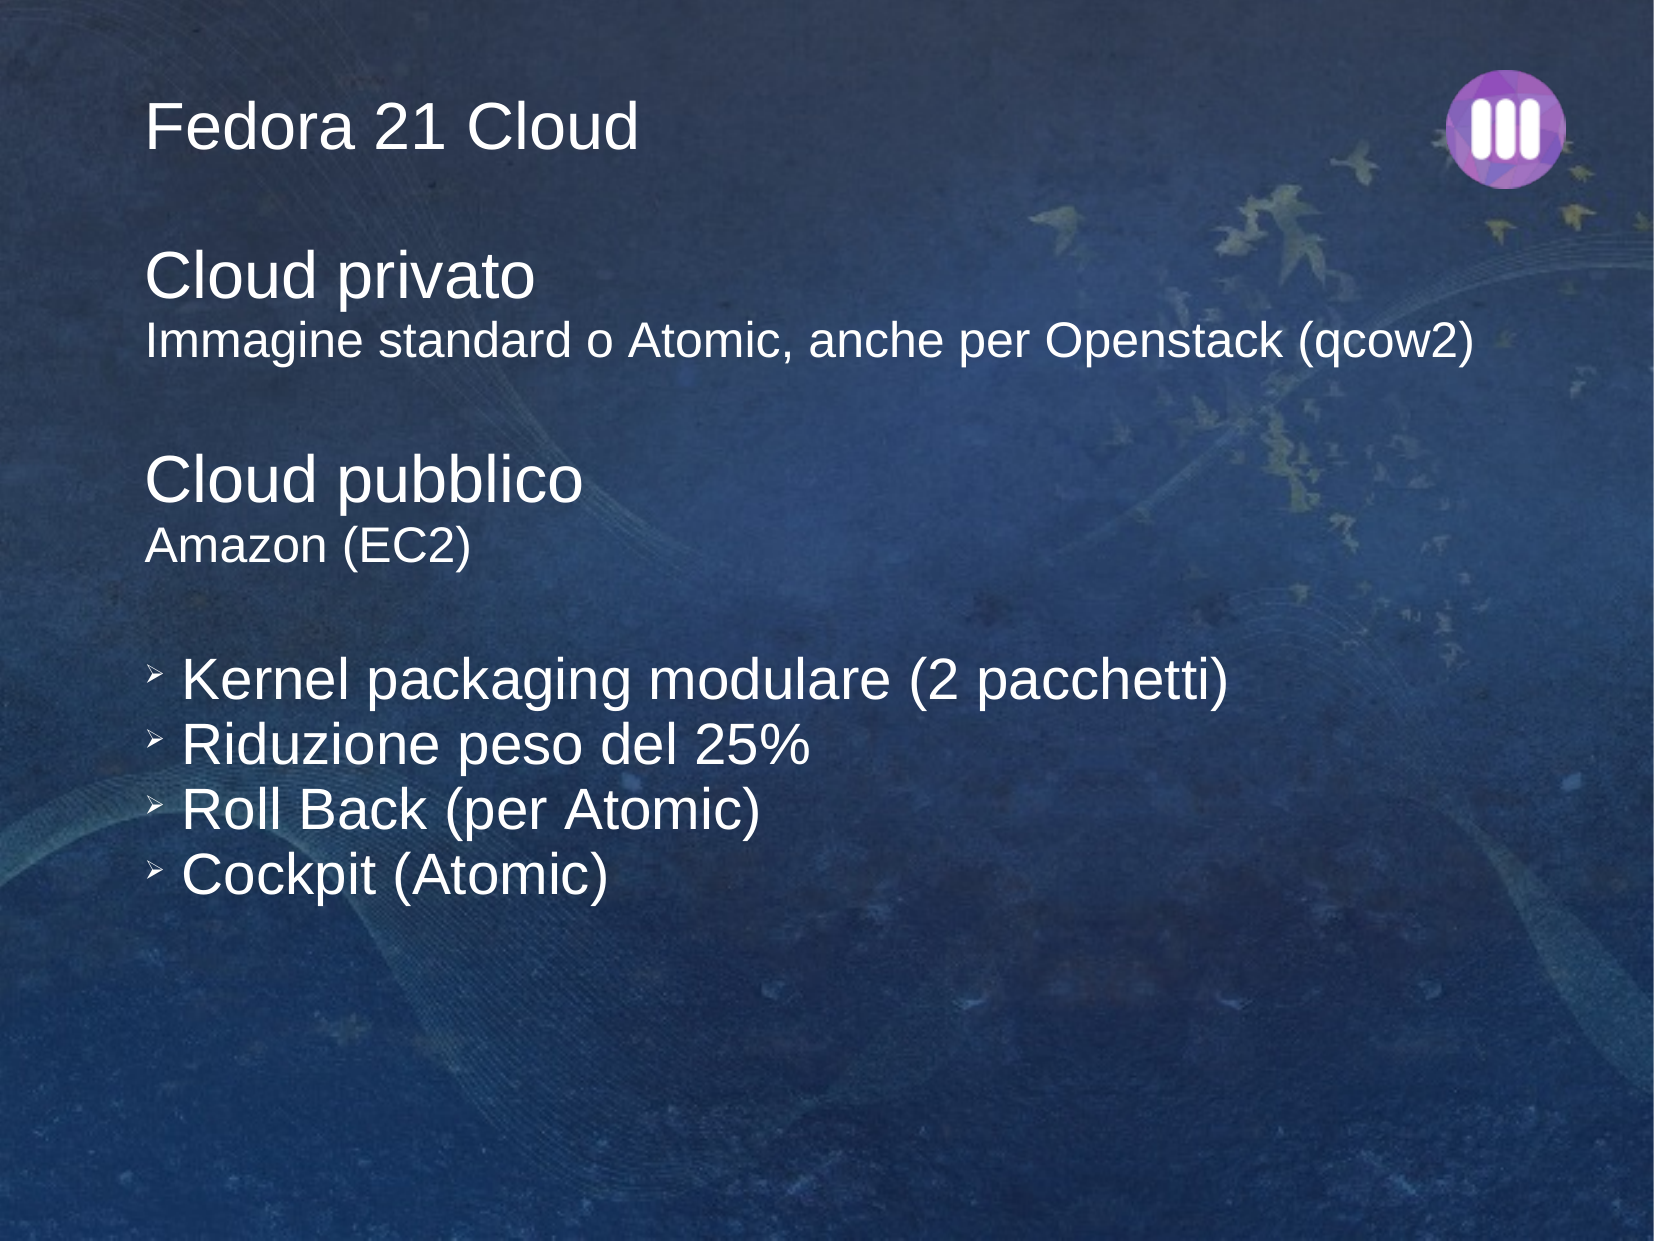

Fedora 21 Cloud
Cloud privato
Immagine standard o Atomic, anche per Openstack (qcow2)
Cloud pubblico
Amazon (EC2)
 Kernel packaging modulare (2 pacchetti)
 Riduzione peso del 25%
 Roll Back (per Atomic)
 Cockpit (Atomic)